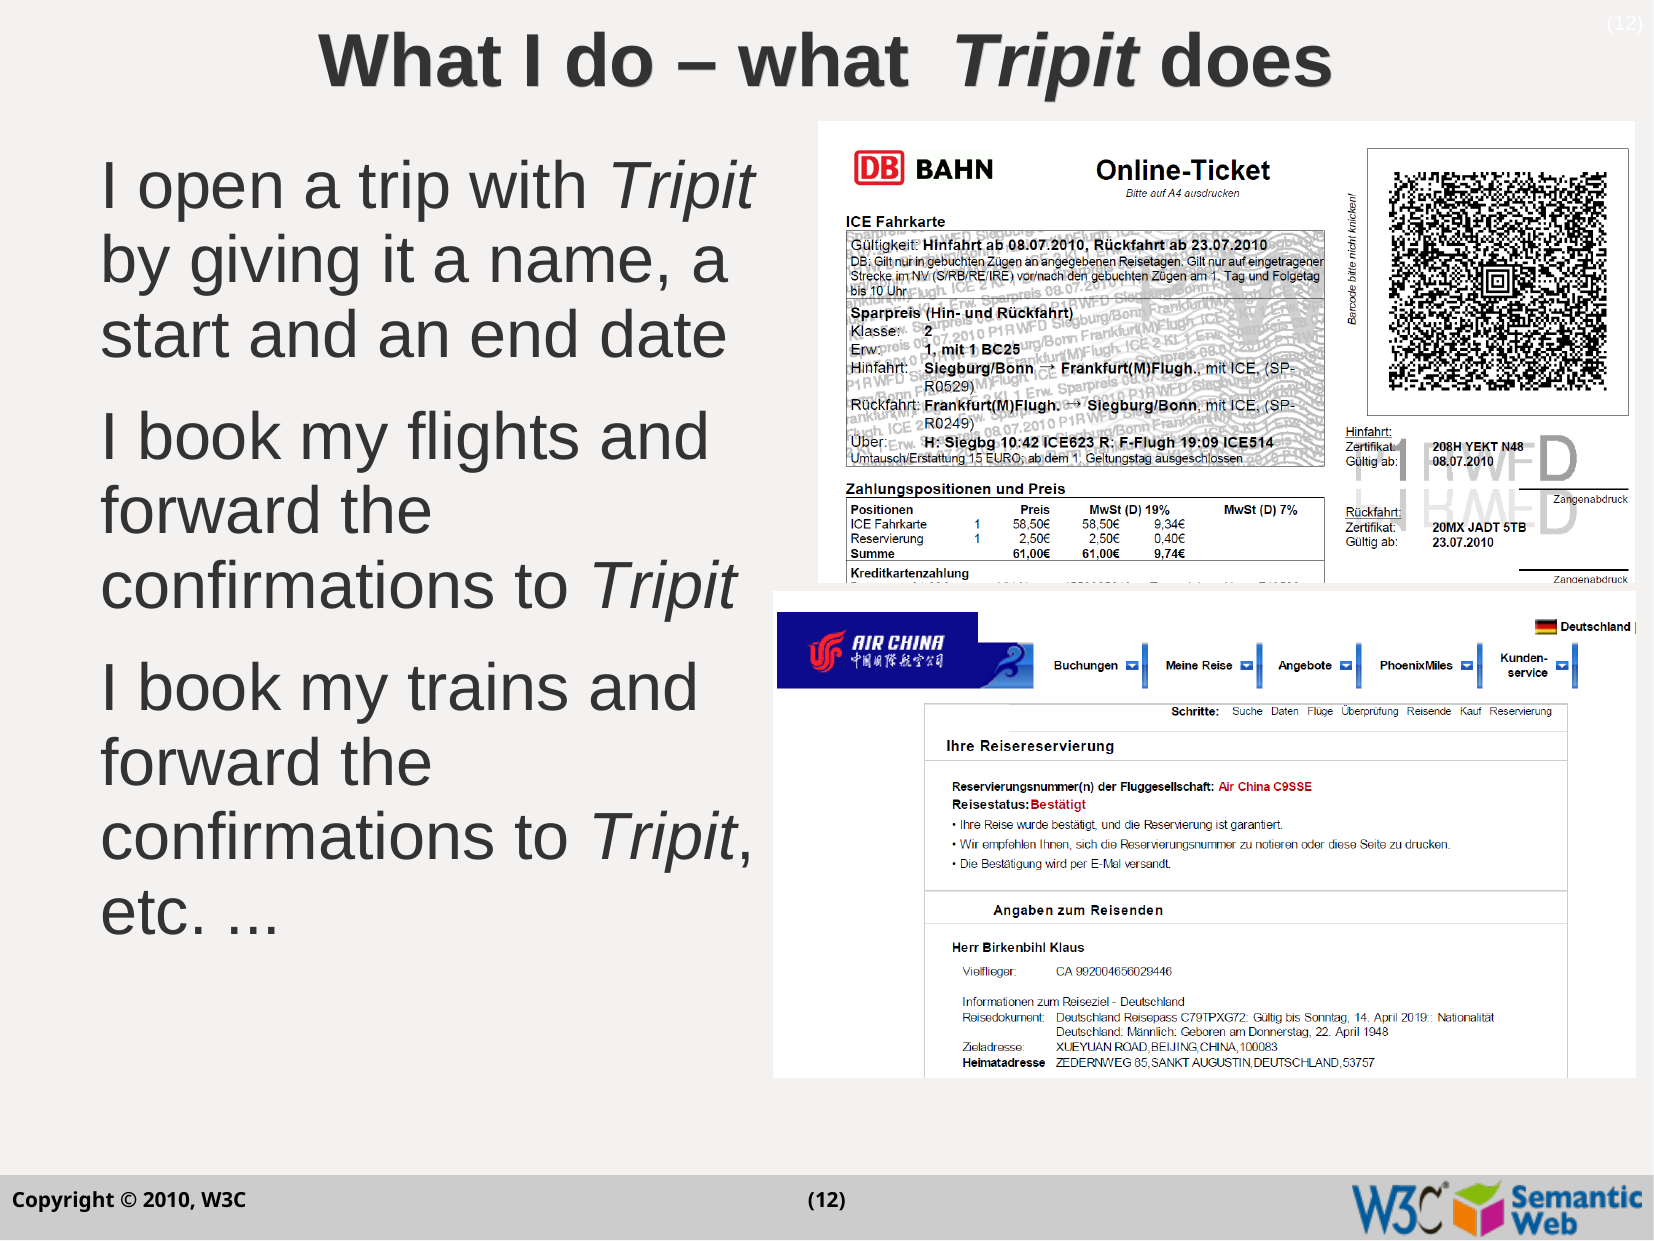

# What I do – what Tripit does
I open a trip with Tripit by giving it a name, a start and an end date
I book my flights and forward the confirmations to Tripit
I book my trains and forward the confirmations to Tripit, etc. ...